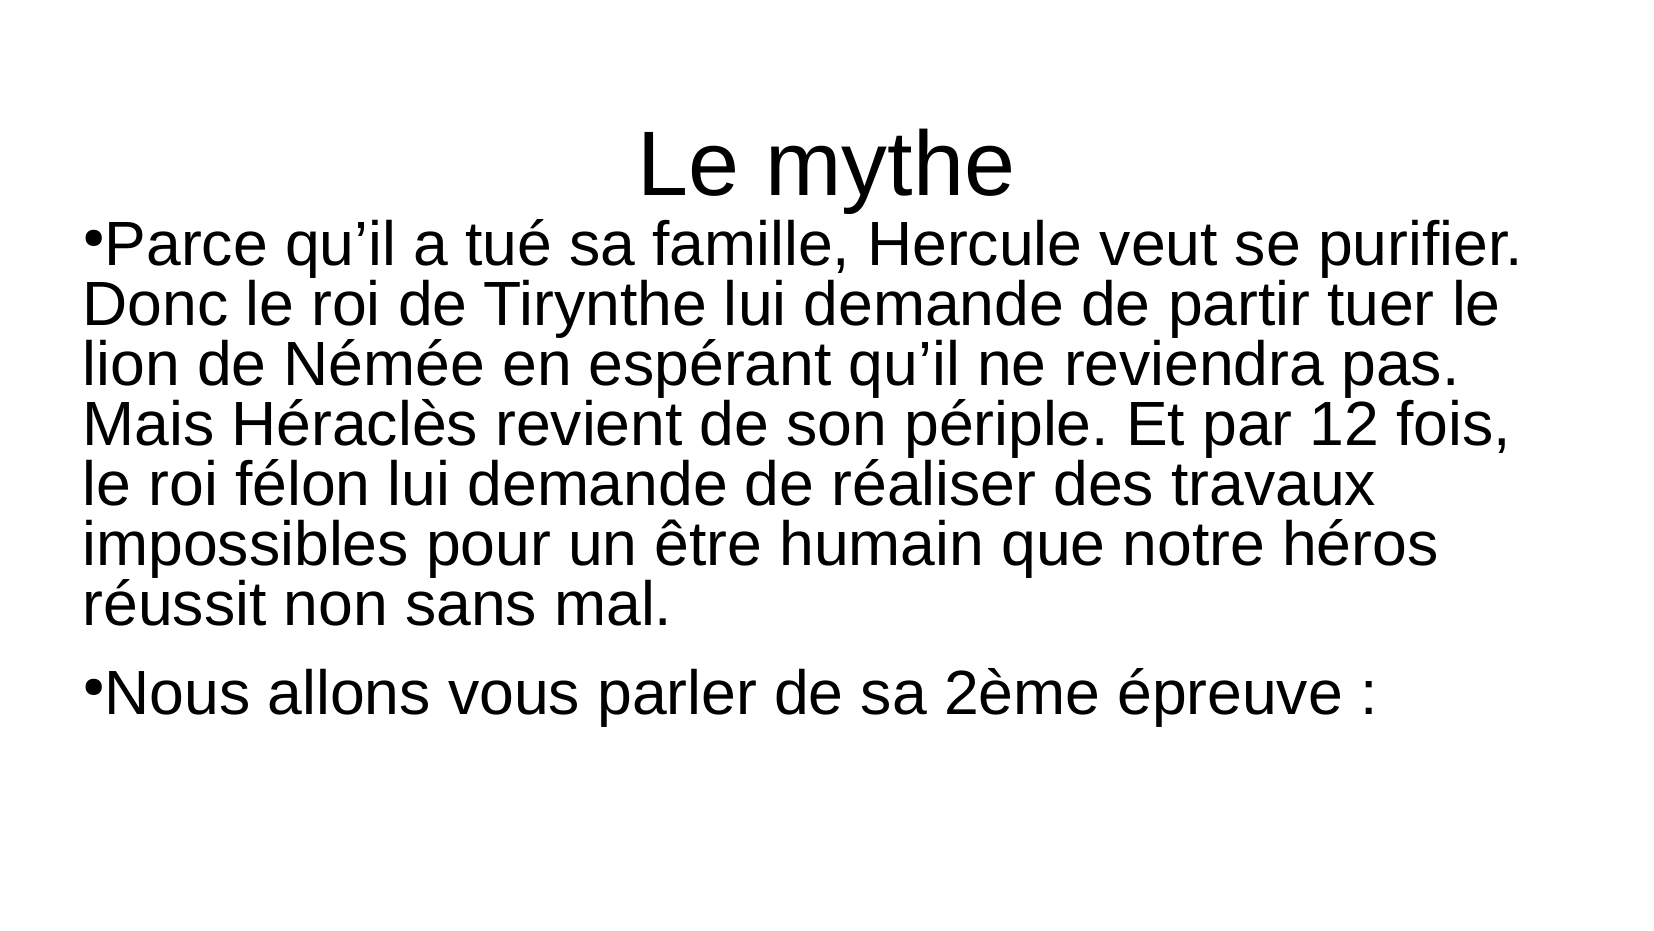

# Le mythe
Parce qu’il a tué sa famille, Hercule veut se purifier. Donc le roi de Tirynthe lui demande de partir tuer le lion de Némée en espérant qu’il ne reviendra pas. Mais Héraclès revient de son périple. Et par 12 fois, le roi félon lui demande de réaliser des travaux impossibles pour un être humain que notre héros réussit non sans mal.
Nous allons vous parler de sa 2ème épreuve :